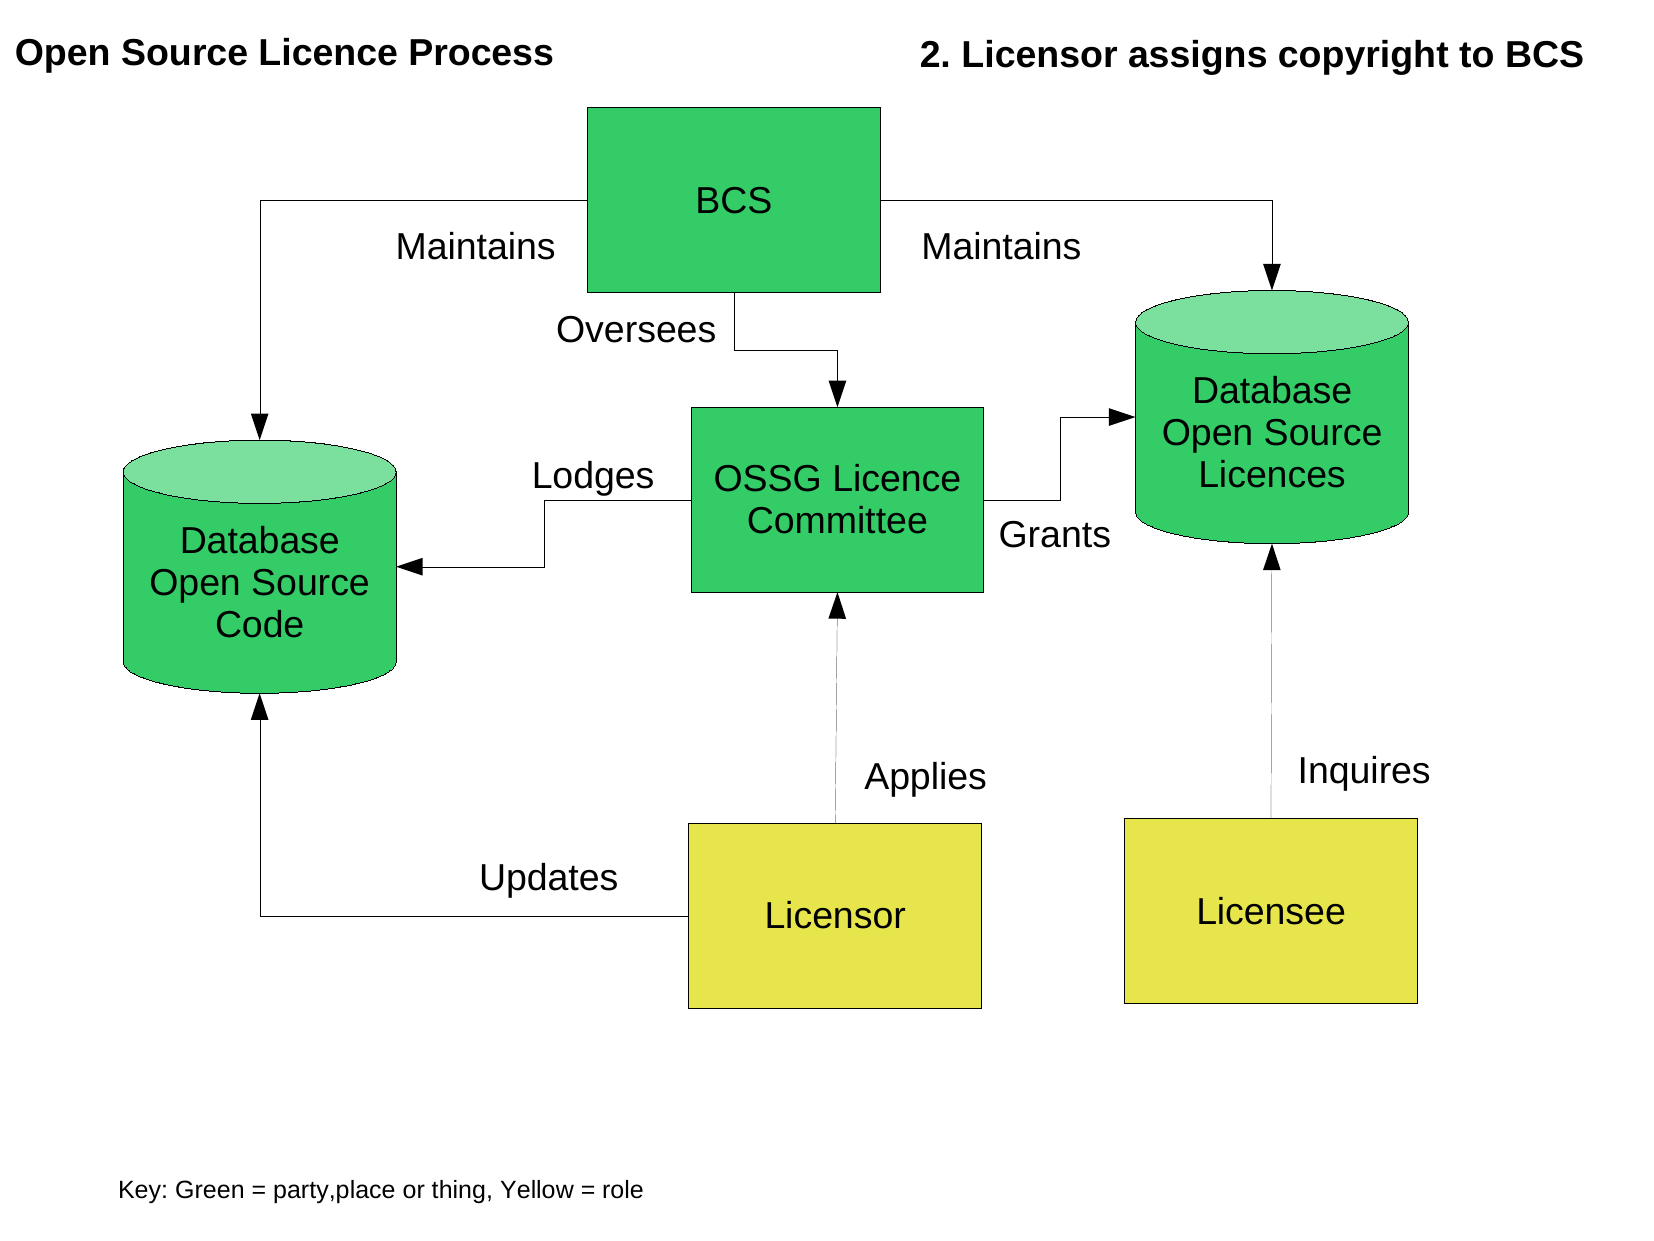

Open Source Licence Process
2. Licensor assigns copyright to BCS
BCS
Maintains
Maintains
Database
Open Source
Licences
Oversees
OSSG Licence
Committee
Database
Open Source
Code
Lodges
Grants
Inquires
Applies
Licensee
Licensor
Updates
Key: Green = party,place or thing, Yellow = role